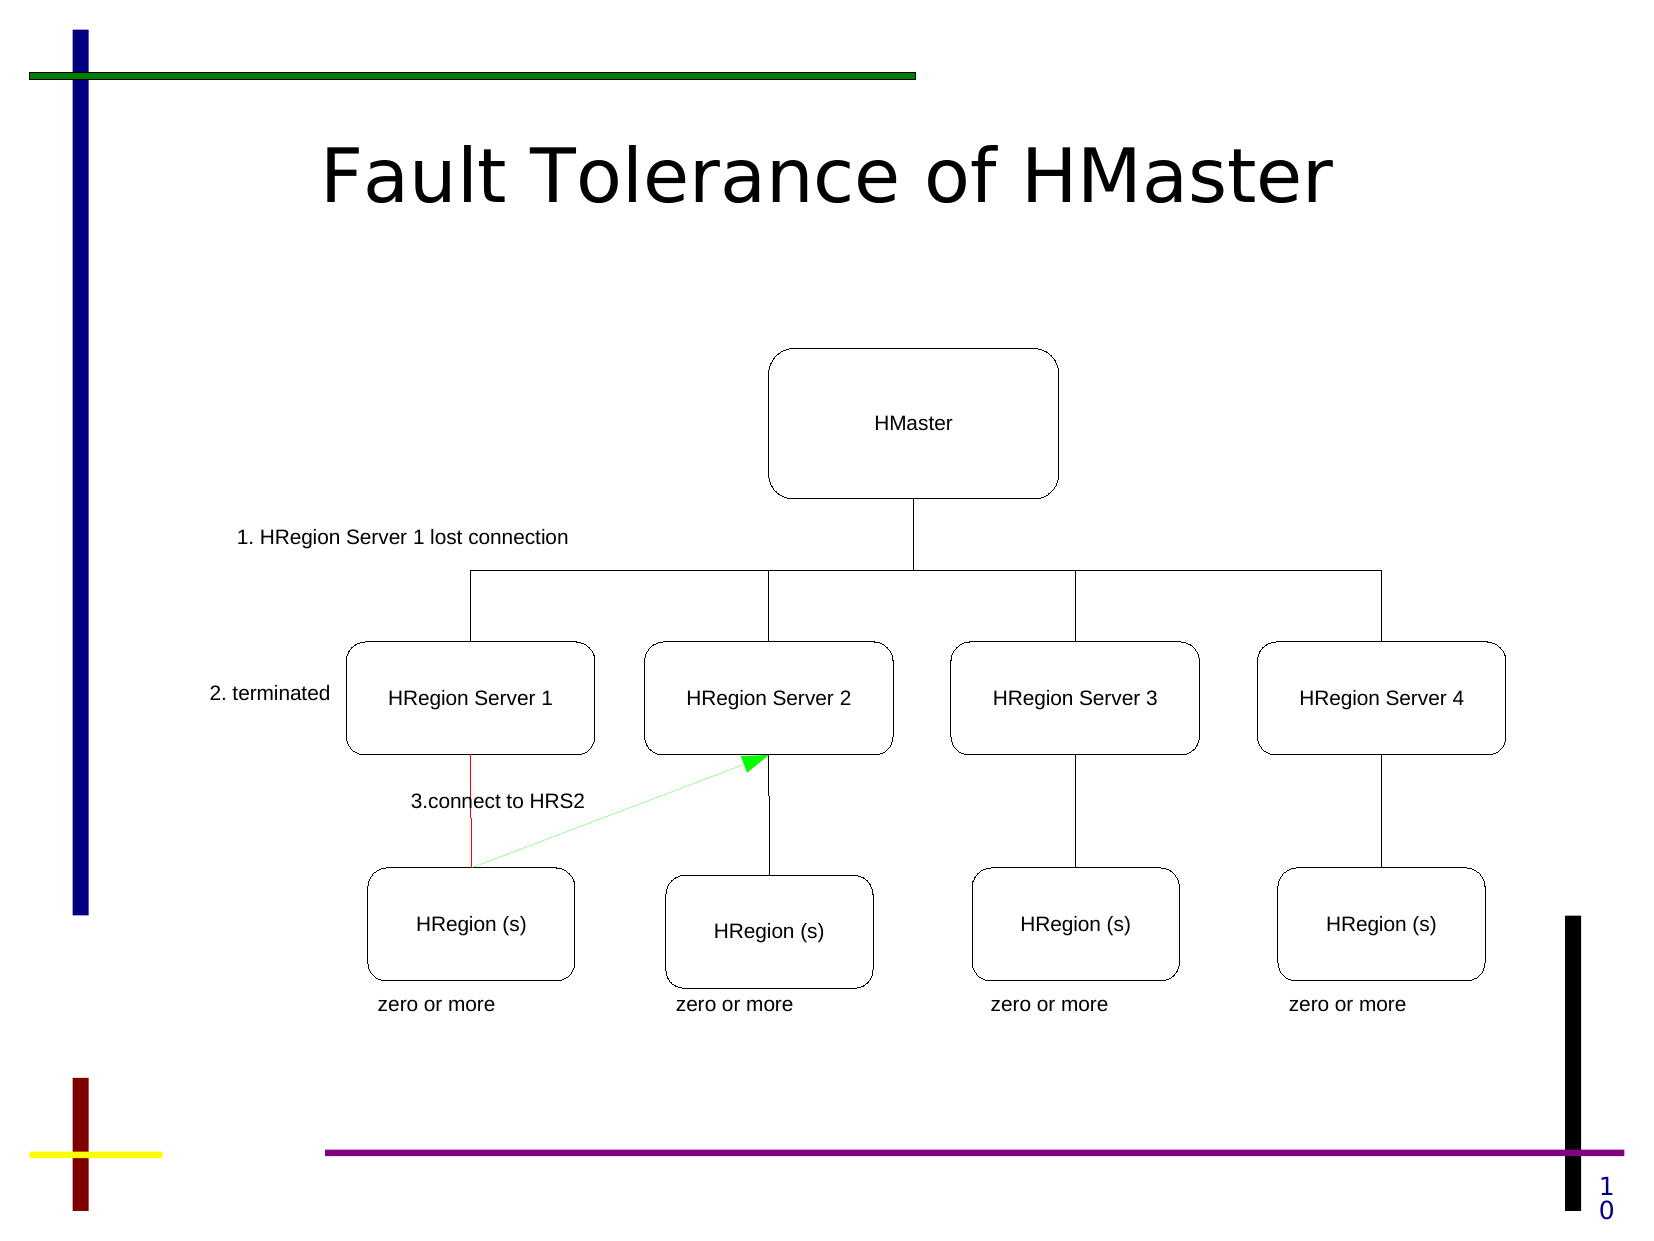

# Fault Tolerance of HMaster
HMaster
1. HRegion Server 1 lost connection
HRegion Server 1
HRegion Server 2
HRegion Server 3
HRegion Server 4
2. terminated
3.connect to HRS2
HRegion (s)
HRegion (s)
HRegion (s)
HRegion (s)
zero or more
zero or more
zero or more
zero or more